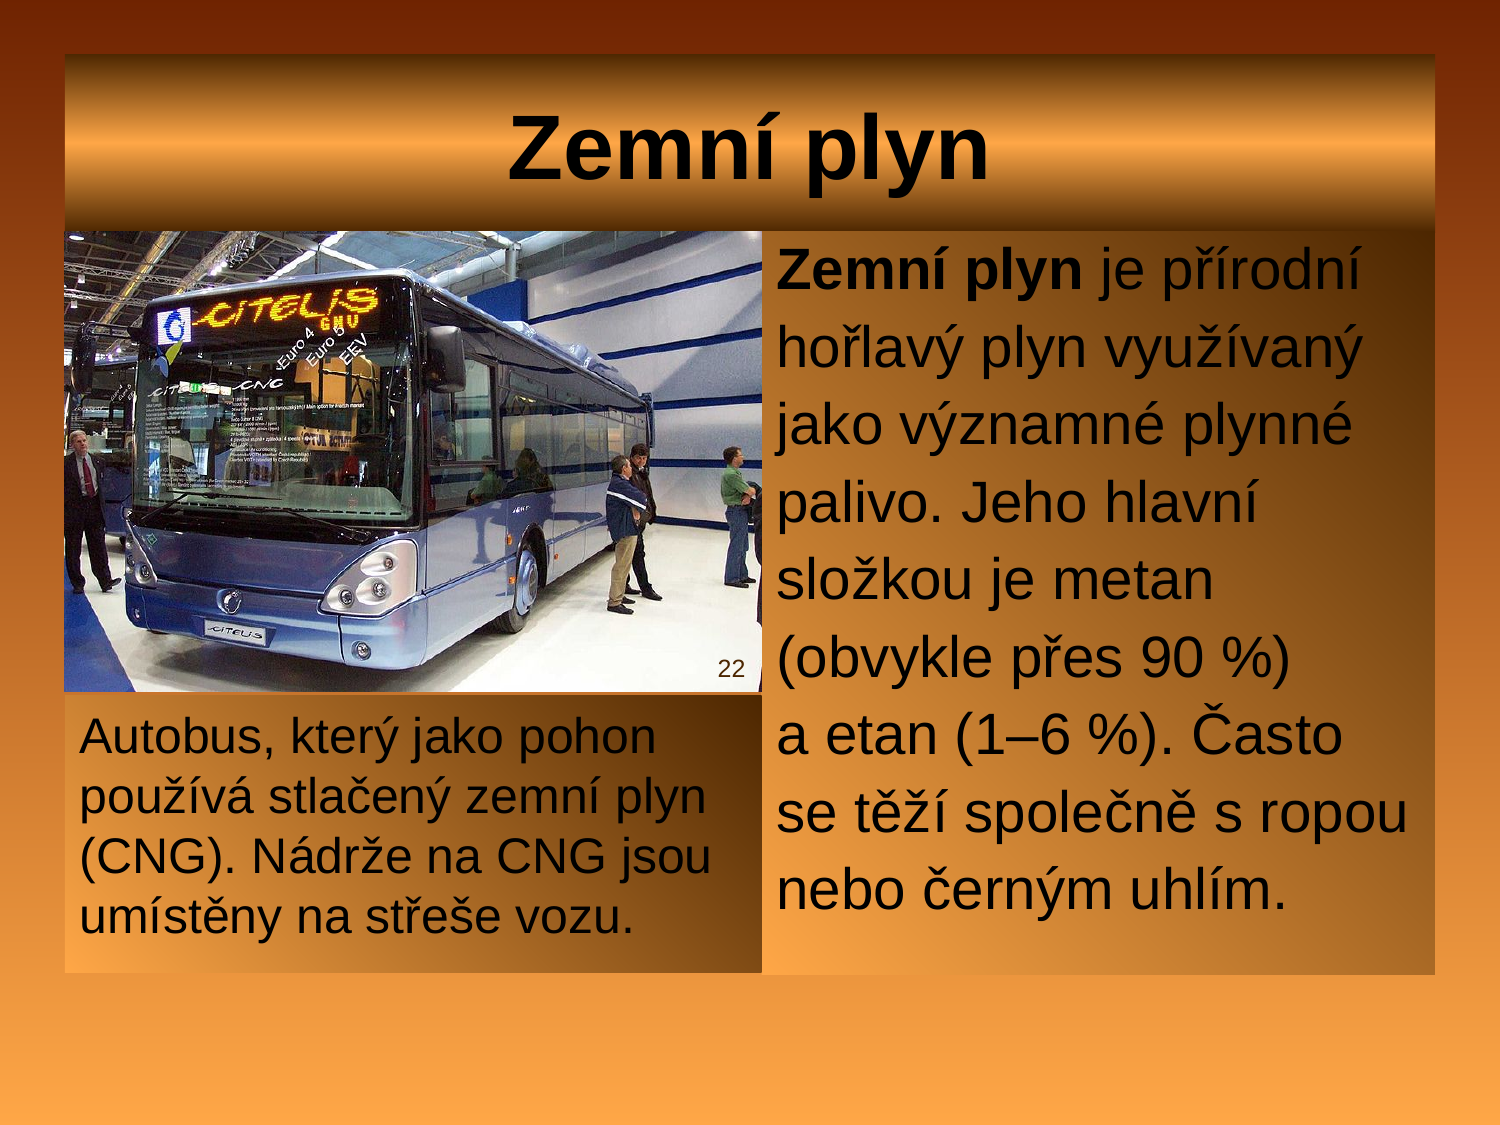

# Zemní plyn
Zemní plyn je přírodní
hořlavý plyn využívaný
jako významné plynné
palivo. Jeho hlavní
složkou je metan
(obvykle přes 90 %)
a etan (1–6 %). Často
se těží společně s ropou
nebo černým uhlím.
22
Autobus, který jako pohon používá stlačený zemní plyn (CNG). Nádrže na CNG jsou umístěny na střeše vozu.